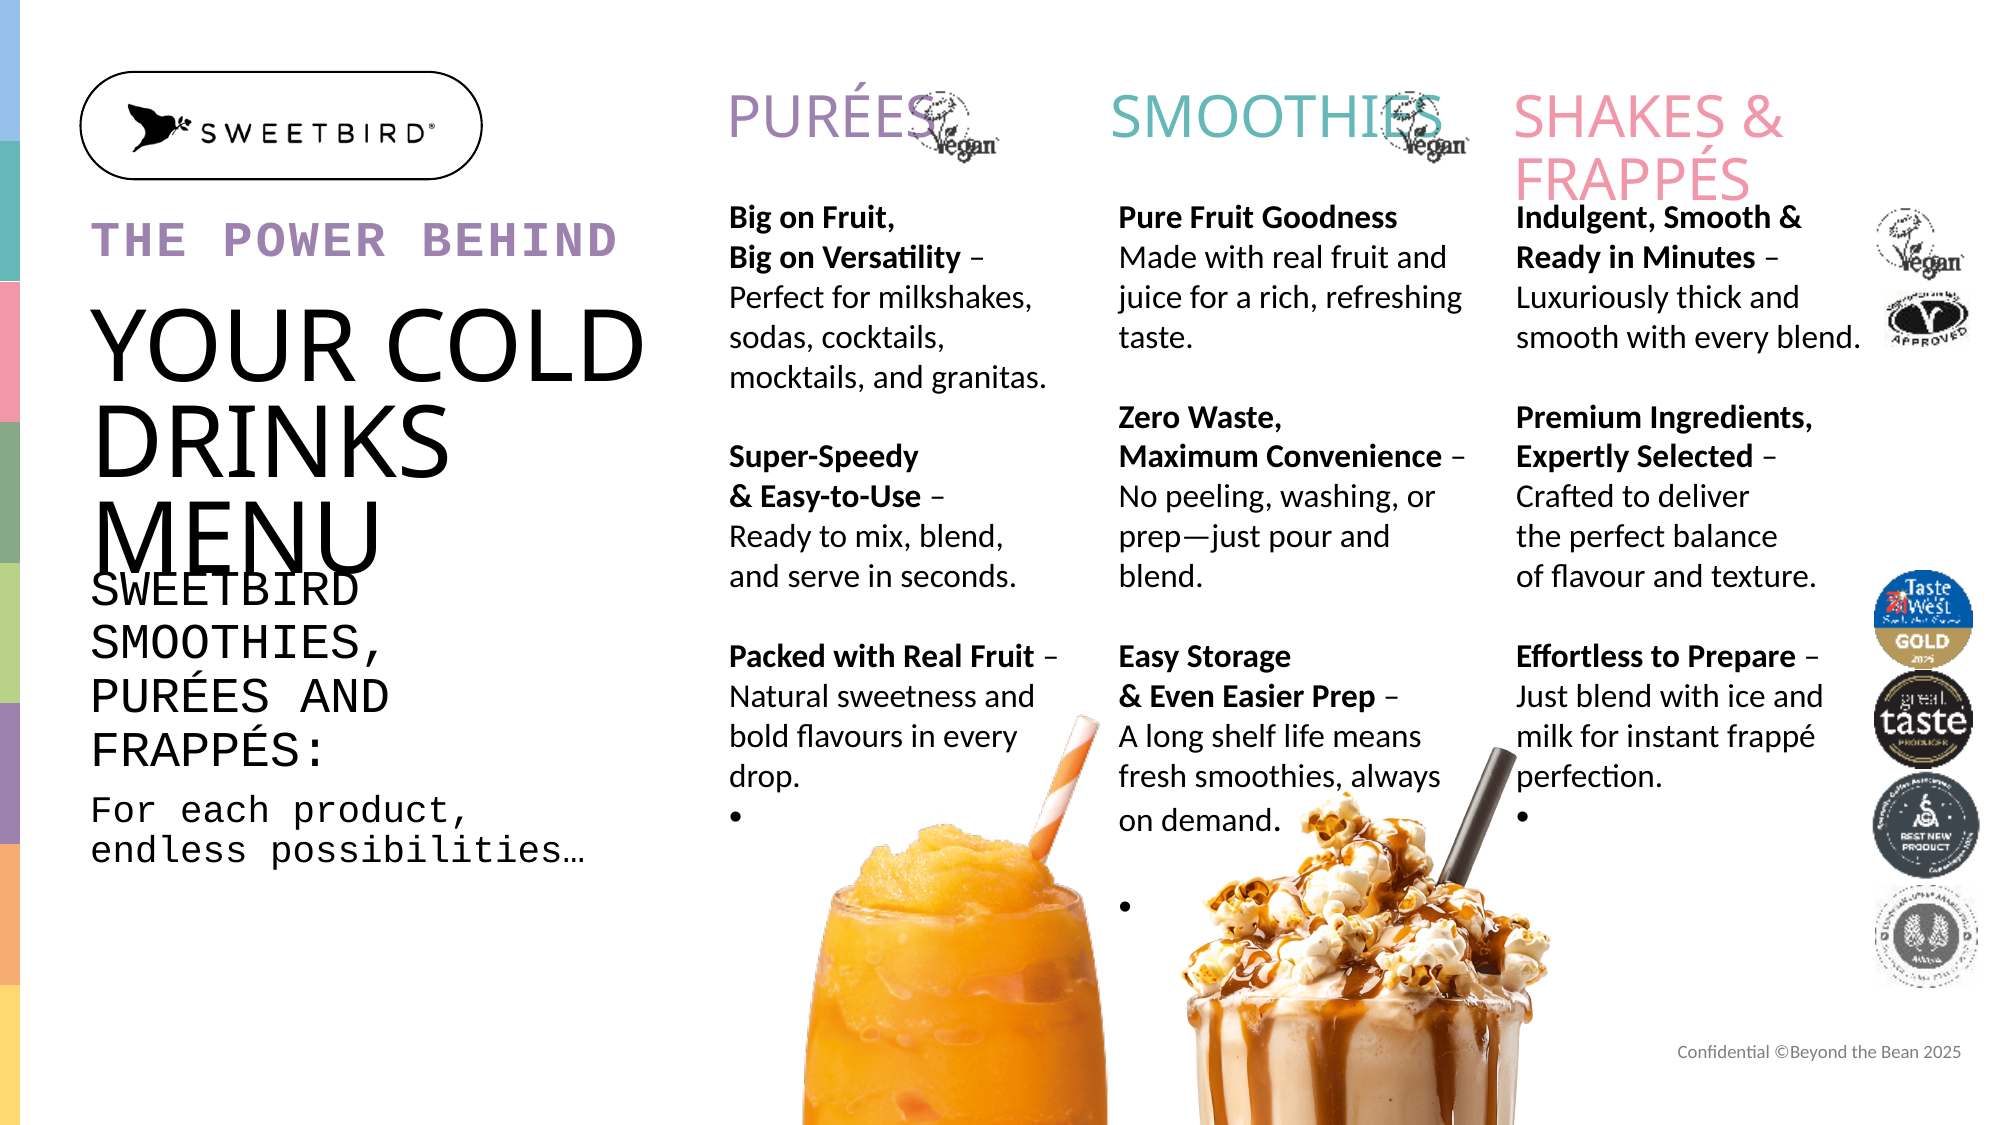

PURÉES
SMOOTHIES
Shakes & FRAPPÉS
Big on Fruit,
Big on Versatility – Perfect for milkshakes, sodas, cocktails, mocktails, and granitas.
Super-Speedy
& Easy-to-Use –
Ready to mix, blend,
and serve in seconds.
Packed with Real Fruit – Natural sweetness and bold flavours in every drop.
Pure Fruit Goodness Made with real fruit and juice for a rich, refreshing taste.
Zero Waste,
Maximum Convenience –
No peeling, washing, or prep—just pour and blend.
Easy Storage
& Even Easier Prep –
A long shelf life means fresh smoothies, always on demand.
Indulgent, Smooth & Ready in Minutes – Luxuriously thick and smooth with every blend.
Premium Ingredients, Expertly Selected – Crafted to deliver
the perfect balance
of flavour and texture.
Effortless to Prepare – Just blend with ice and milk for instant frappé perfection.
Your Cold Drinks Menu
THE POWER behind
Sweetbird smoothies, purées and frappés:
For each product,
endless possibilities…
Confidential ©Beyond the Bean 2025